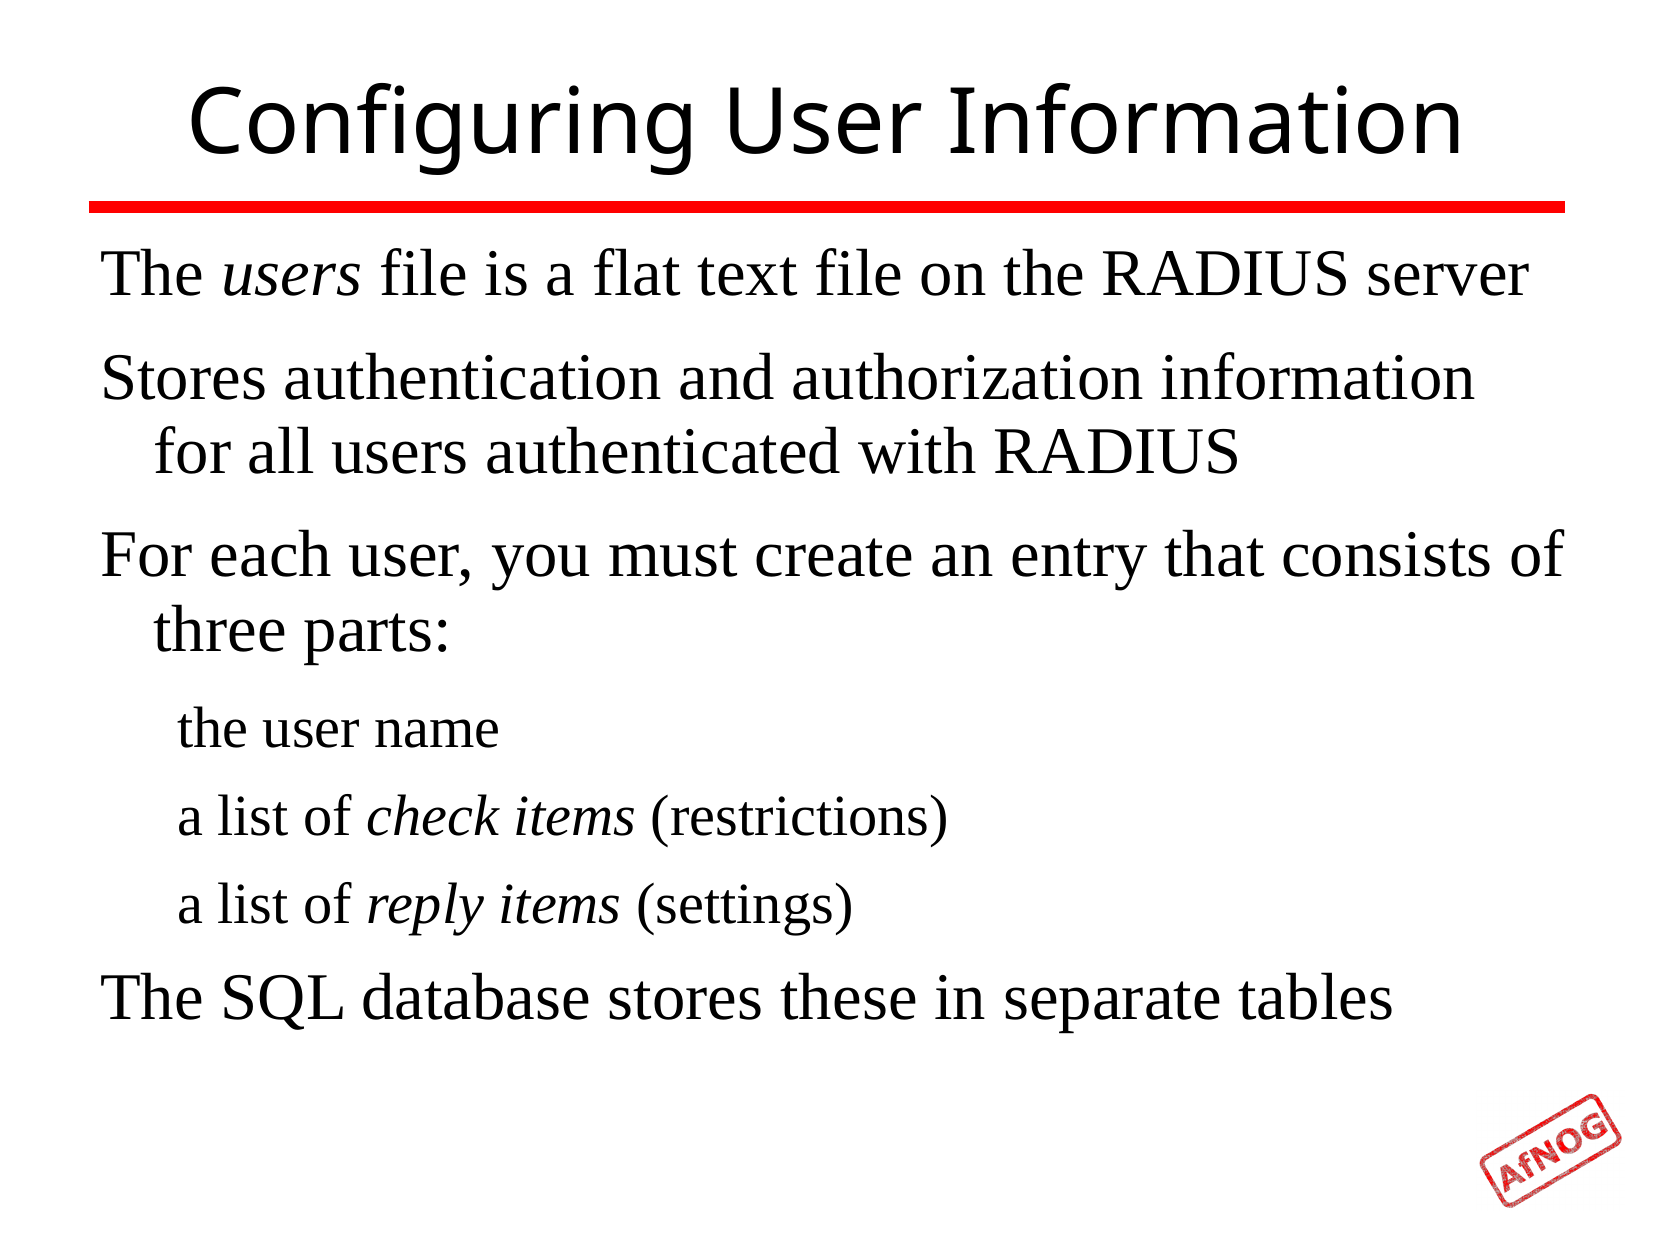

# Configuring User Information
The users file is a flat text file on the RADIUS server
Stores authentication and authorization information for all users authenticated with RADIUS
For each user, you must create an entry that consists of three parts:
the user name
a list of check items (restrictions)
a list of reply items (settings)
The SQL database stores these in separate tables